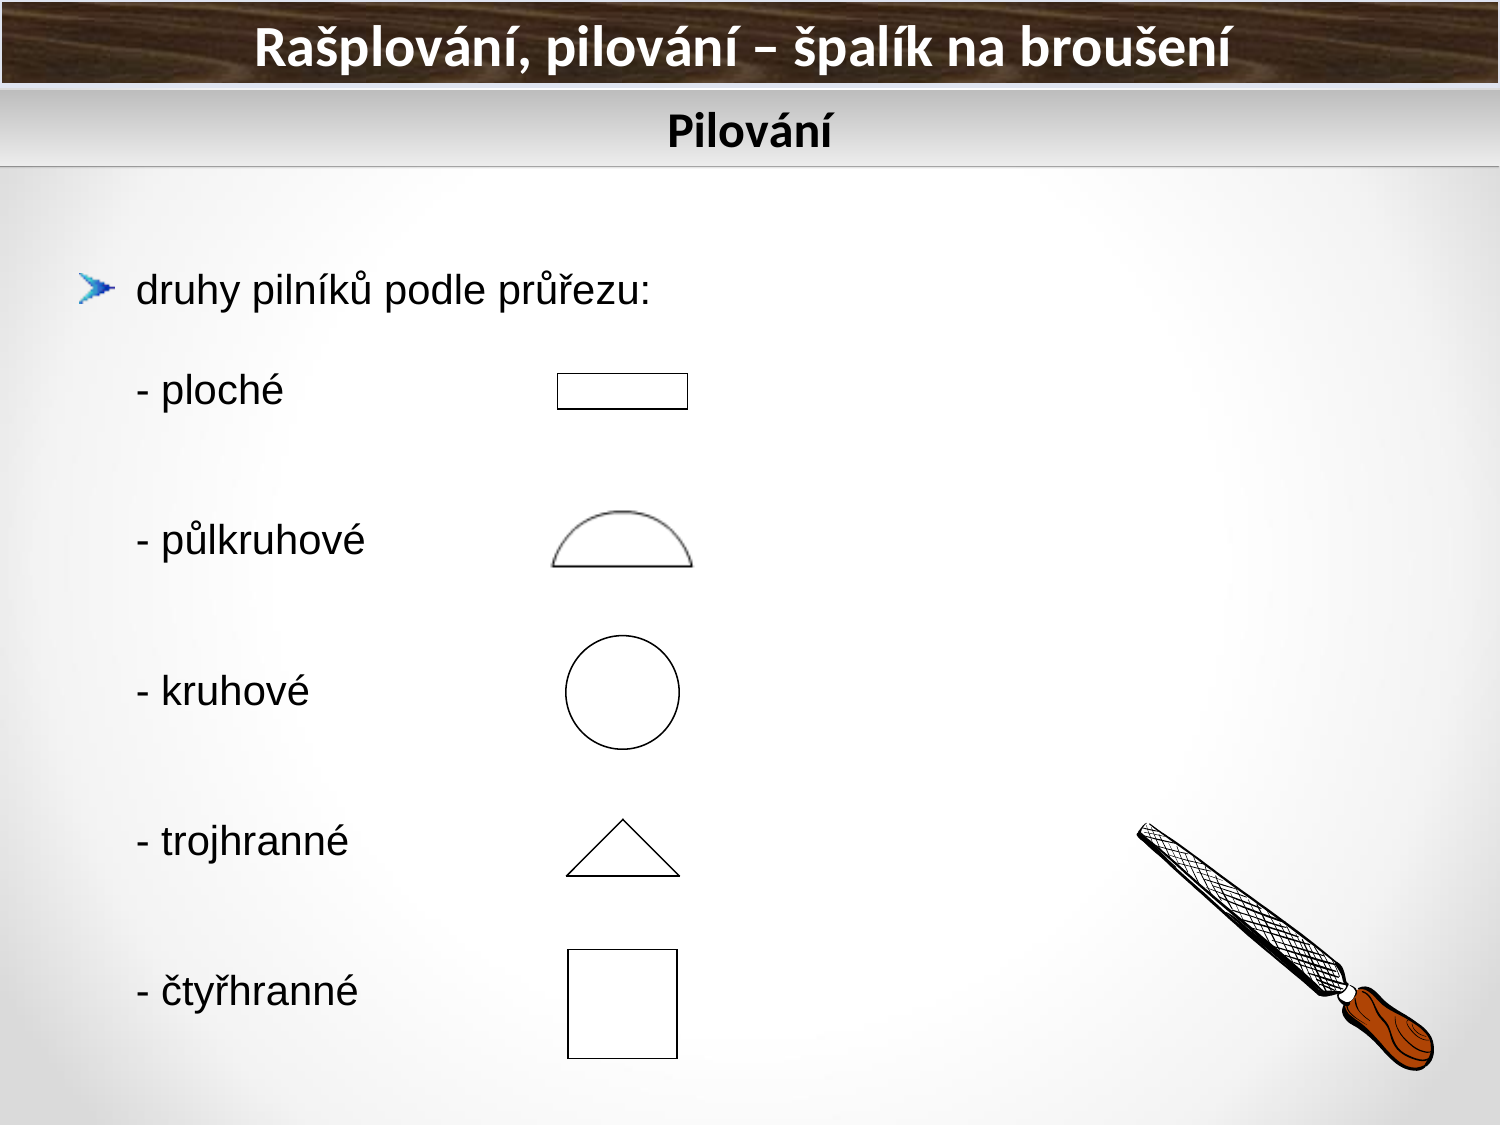

Rašplování, pilování – špalík na broušení
Pilování
druhy pilníků podle průřezu:
	- ploché
	- půlkruhové
	- kruhové
	- trojhranné
	- čtyřhranné